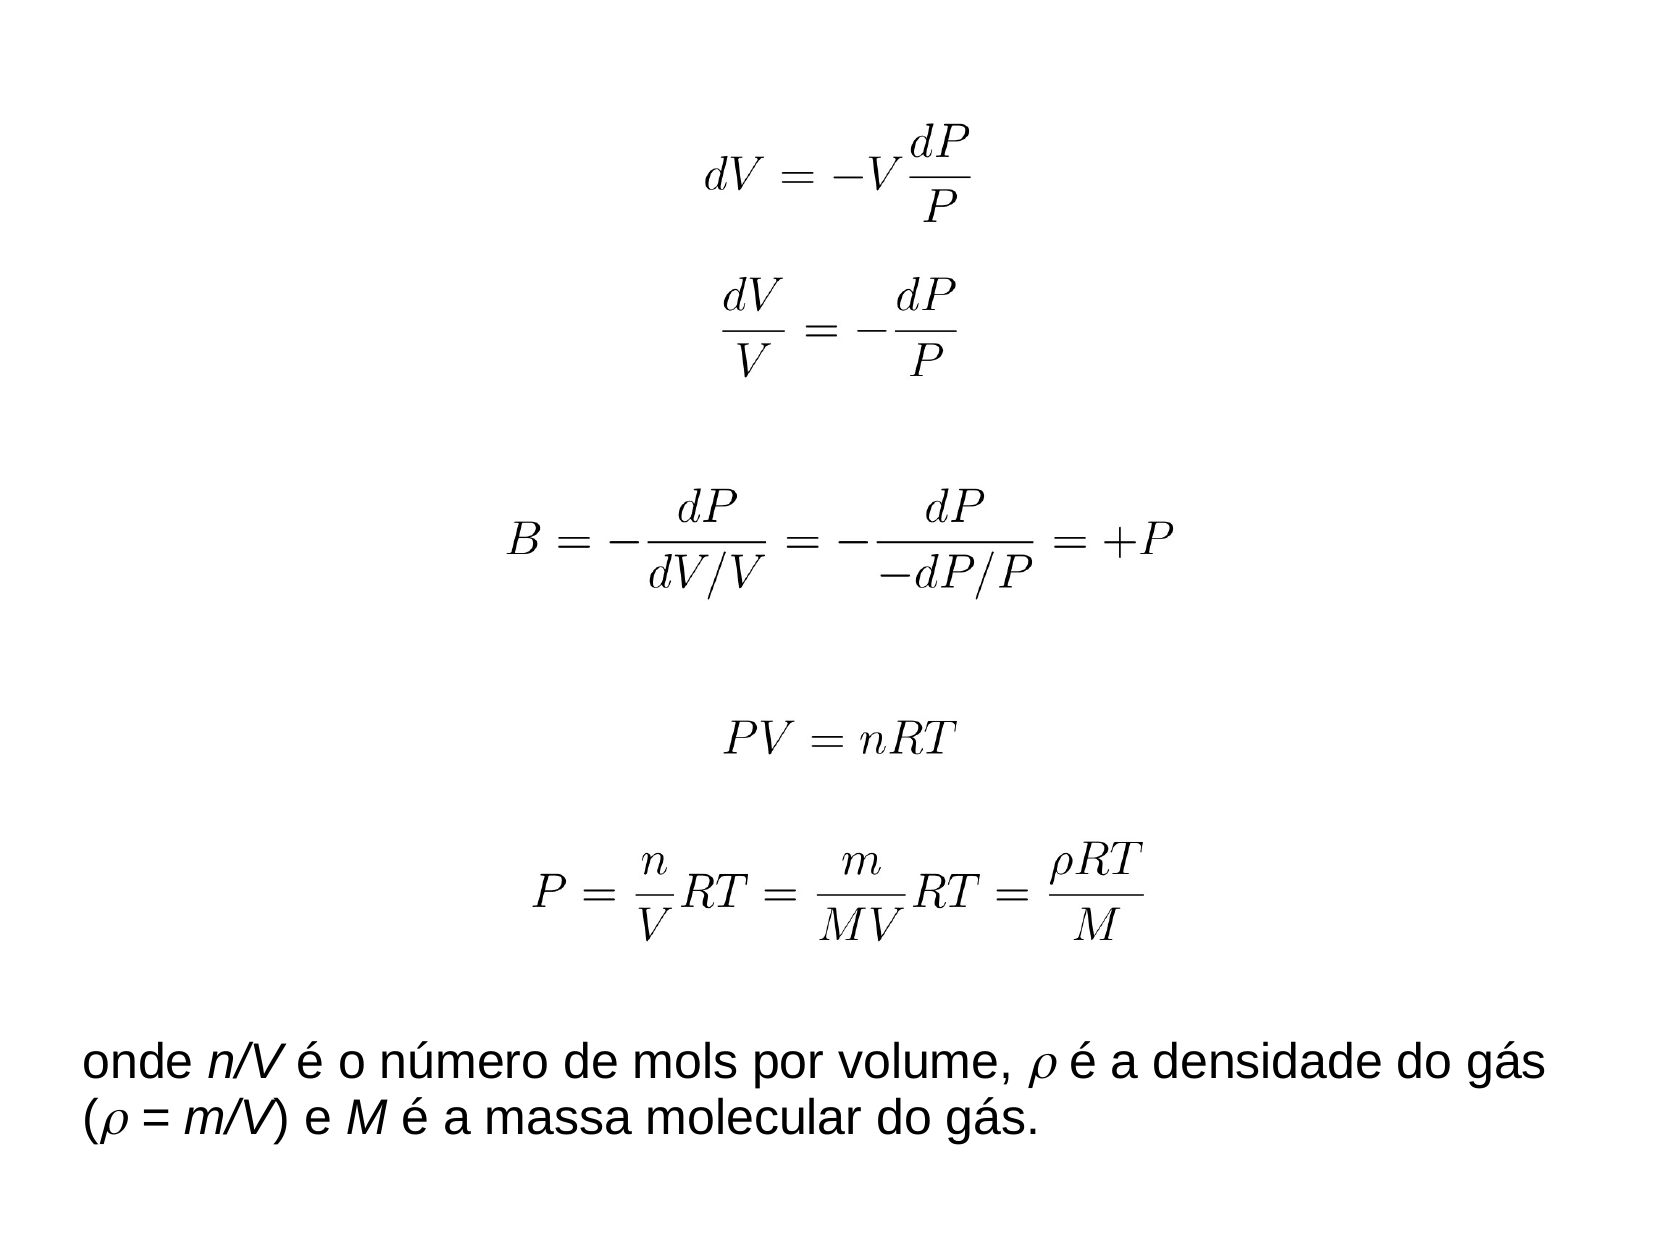

# onde n/V é o número de mols por volume, r é a densidade do gás (r = m/V) e M é a massa molecular do gás.